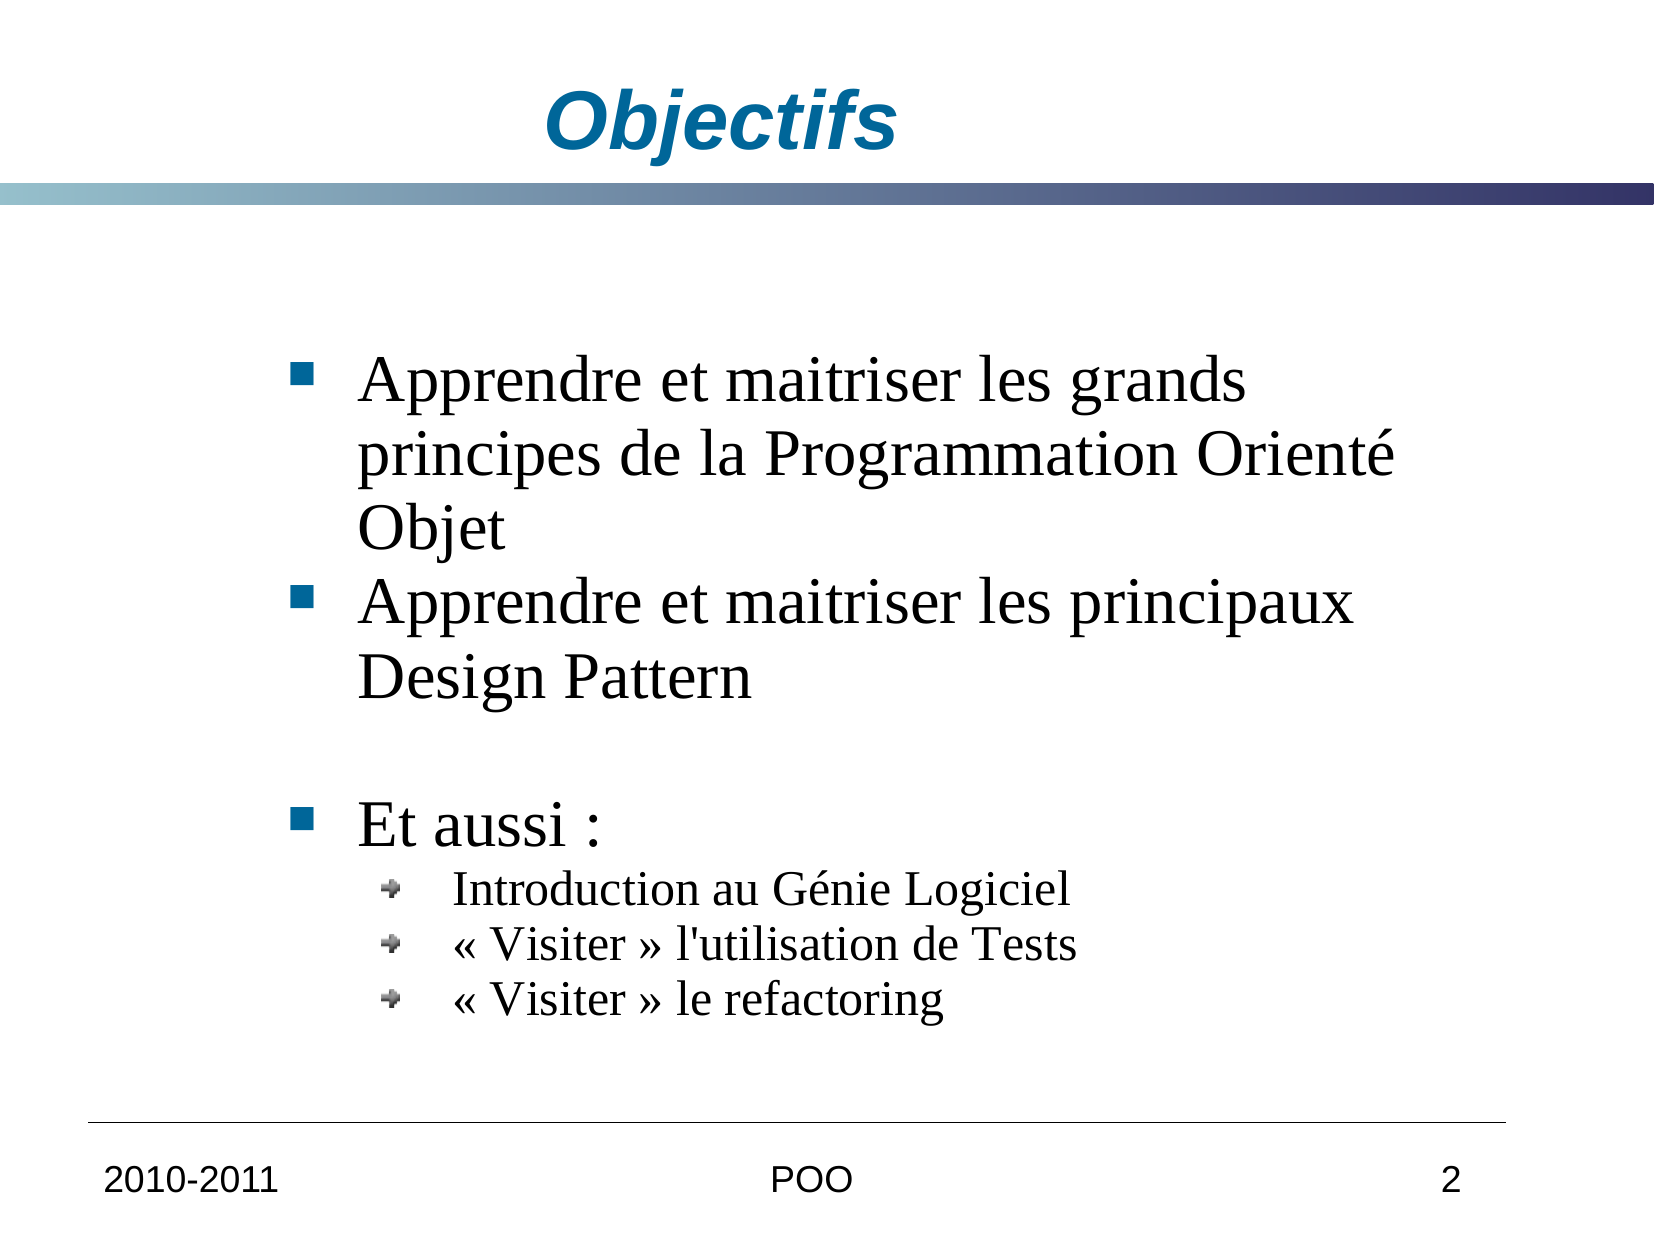

# Objectifs
Apprendre et maitriser les grands principes de la Programmation Orienté Objet
Apprendre et maitriser les principaux Design Pattern
Et aussi :
Introduction au Génie Logiciel
« Visiter » l'utilisation de Tests
« Visiter » le refactoring